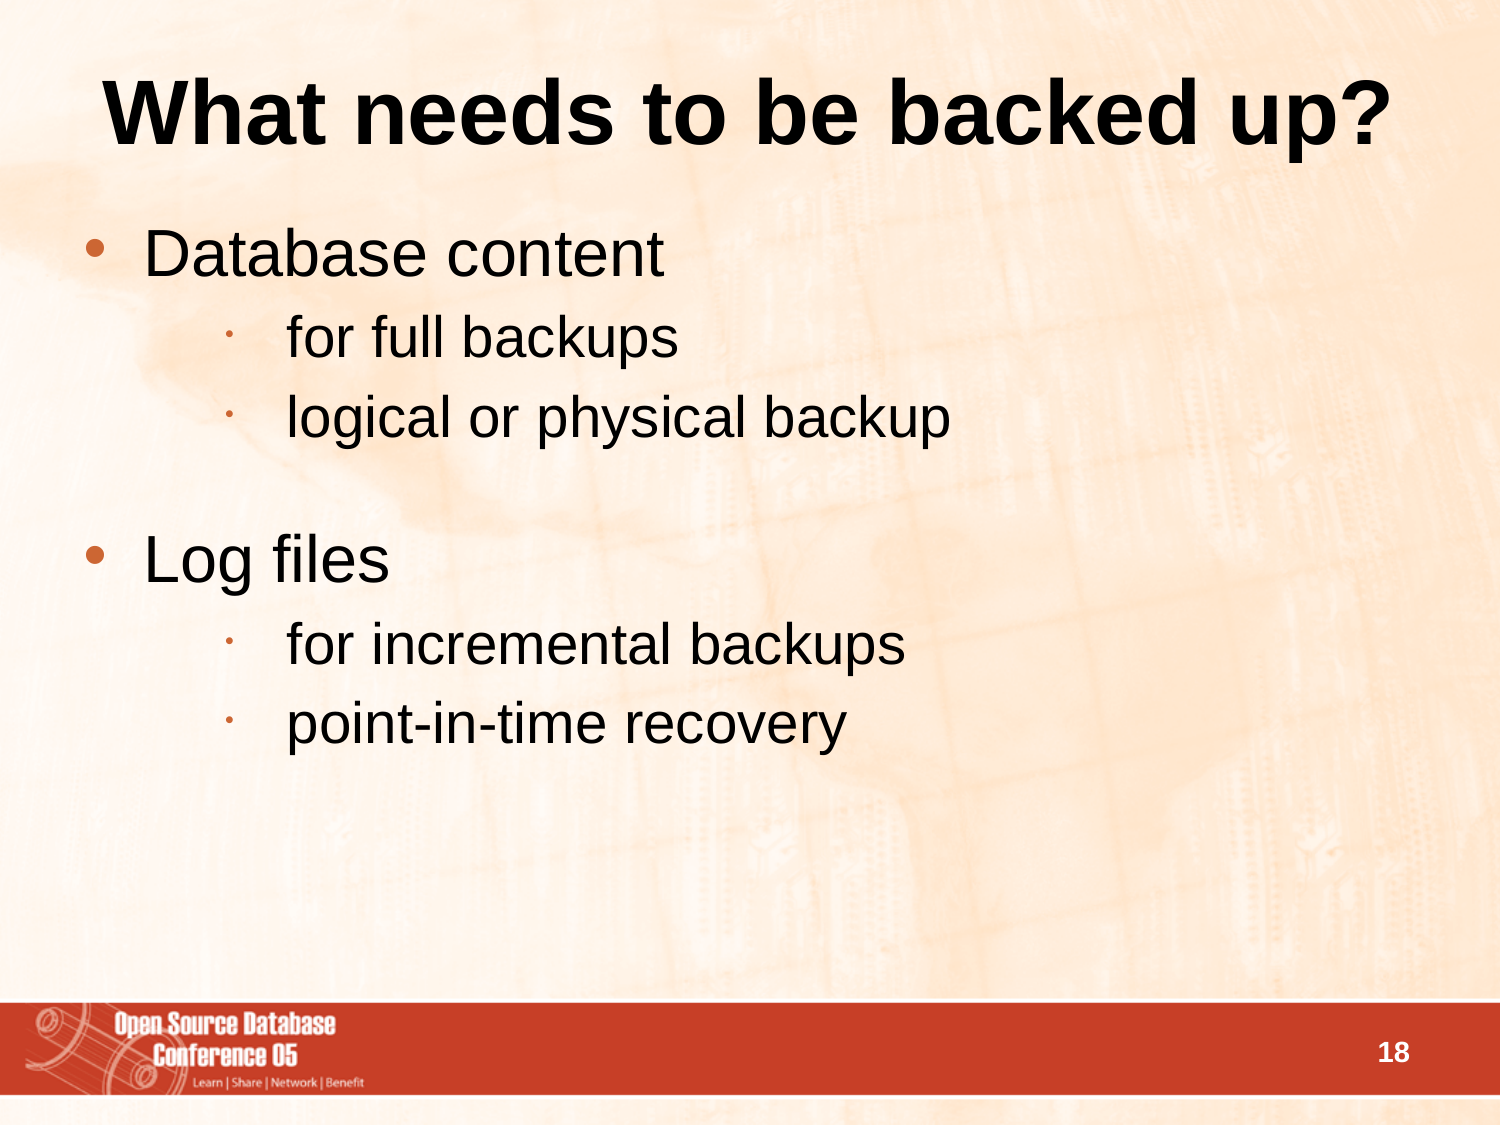

# What needs to be backed up?
Database content
for full backups
logical or physical backup
Log files
for incremental backups
point-in-time recovery
18